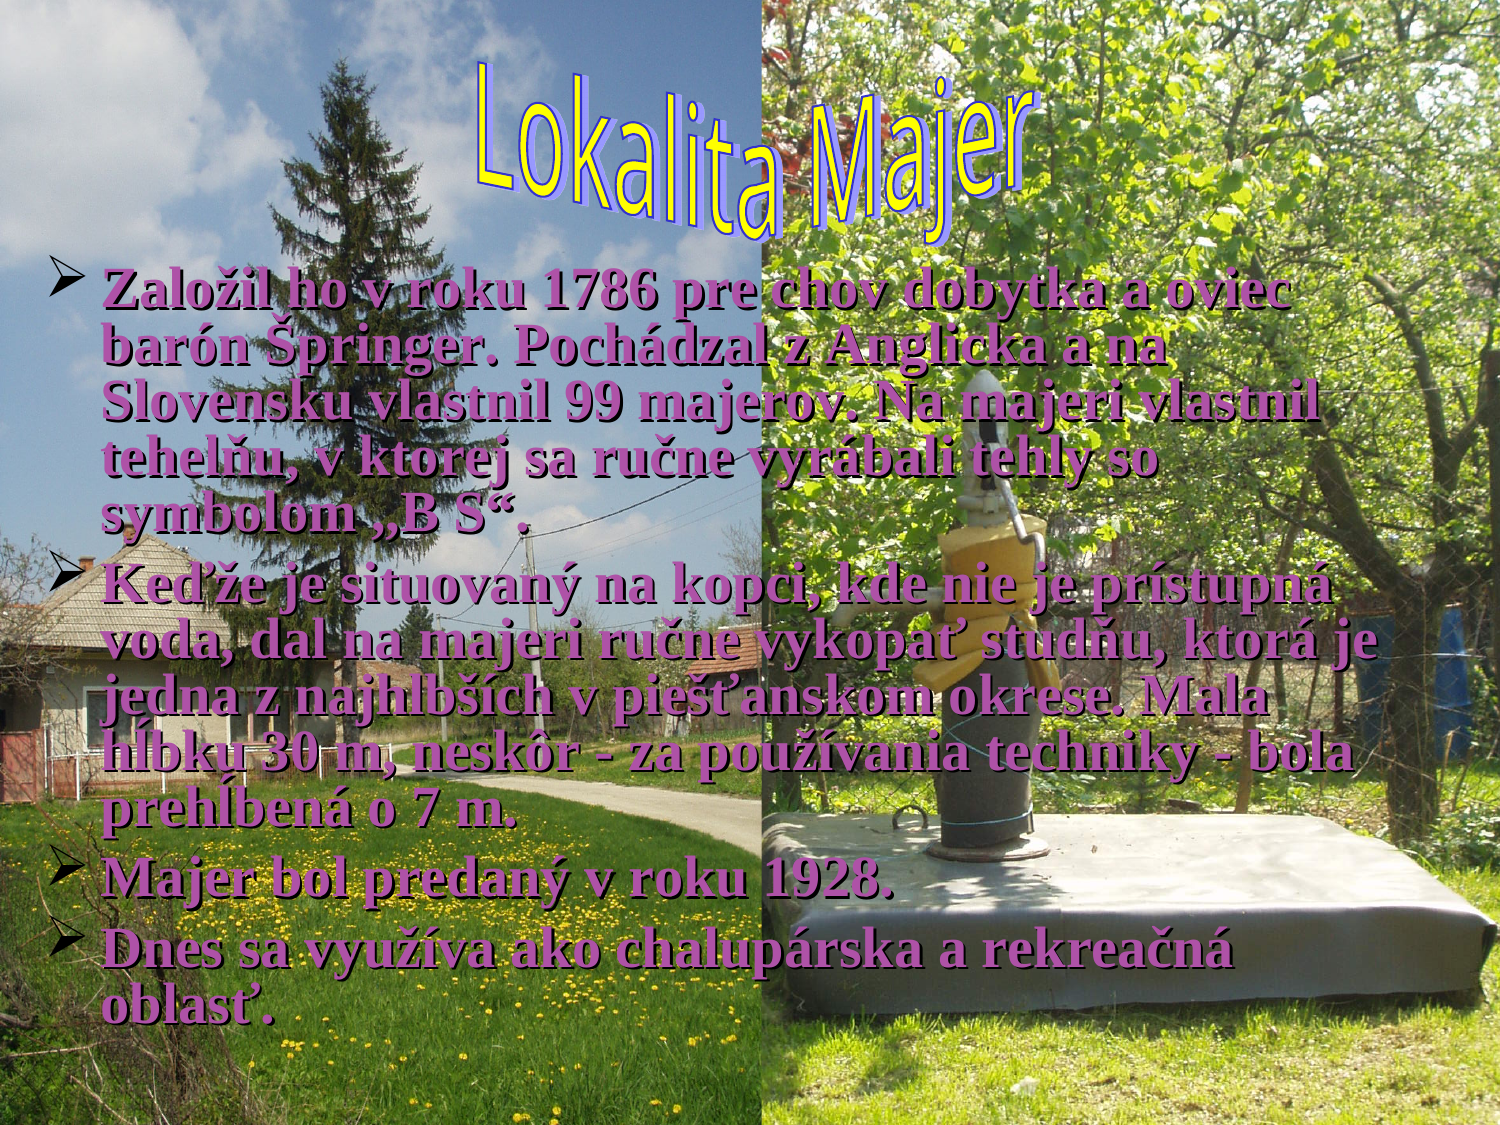

Lokalita Majer
# Založil ho v roku 1786 pre chov dobytka a oviec barón Špringer. Pochádzal z Anglicka a na Slovensku vlastnil 99 majerov. Na majeri vlastnil tehelňu, v ktorej sa ručne vyrábali tehly so symbolom ,,B S“.
Keďže je situovaný na kopci, kde nie je prístupná voda, dal na majeri ručne vykopať studňu, ktorá je jedna z najhlbších v piešťanskom okrese. Mala hĺbku 30 m, neskôr - za používania techniky - bola prehĺbená o 7 m.
Majer bol predaný v roku 1928.
Dnes sa využíva ako chalupárska a rekreačná oblasť.